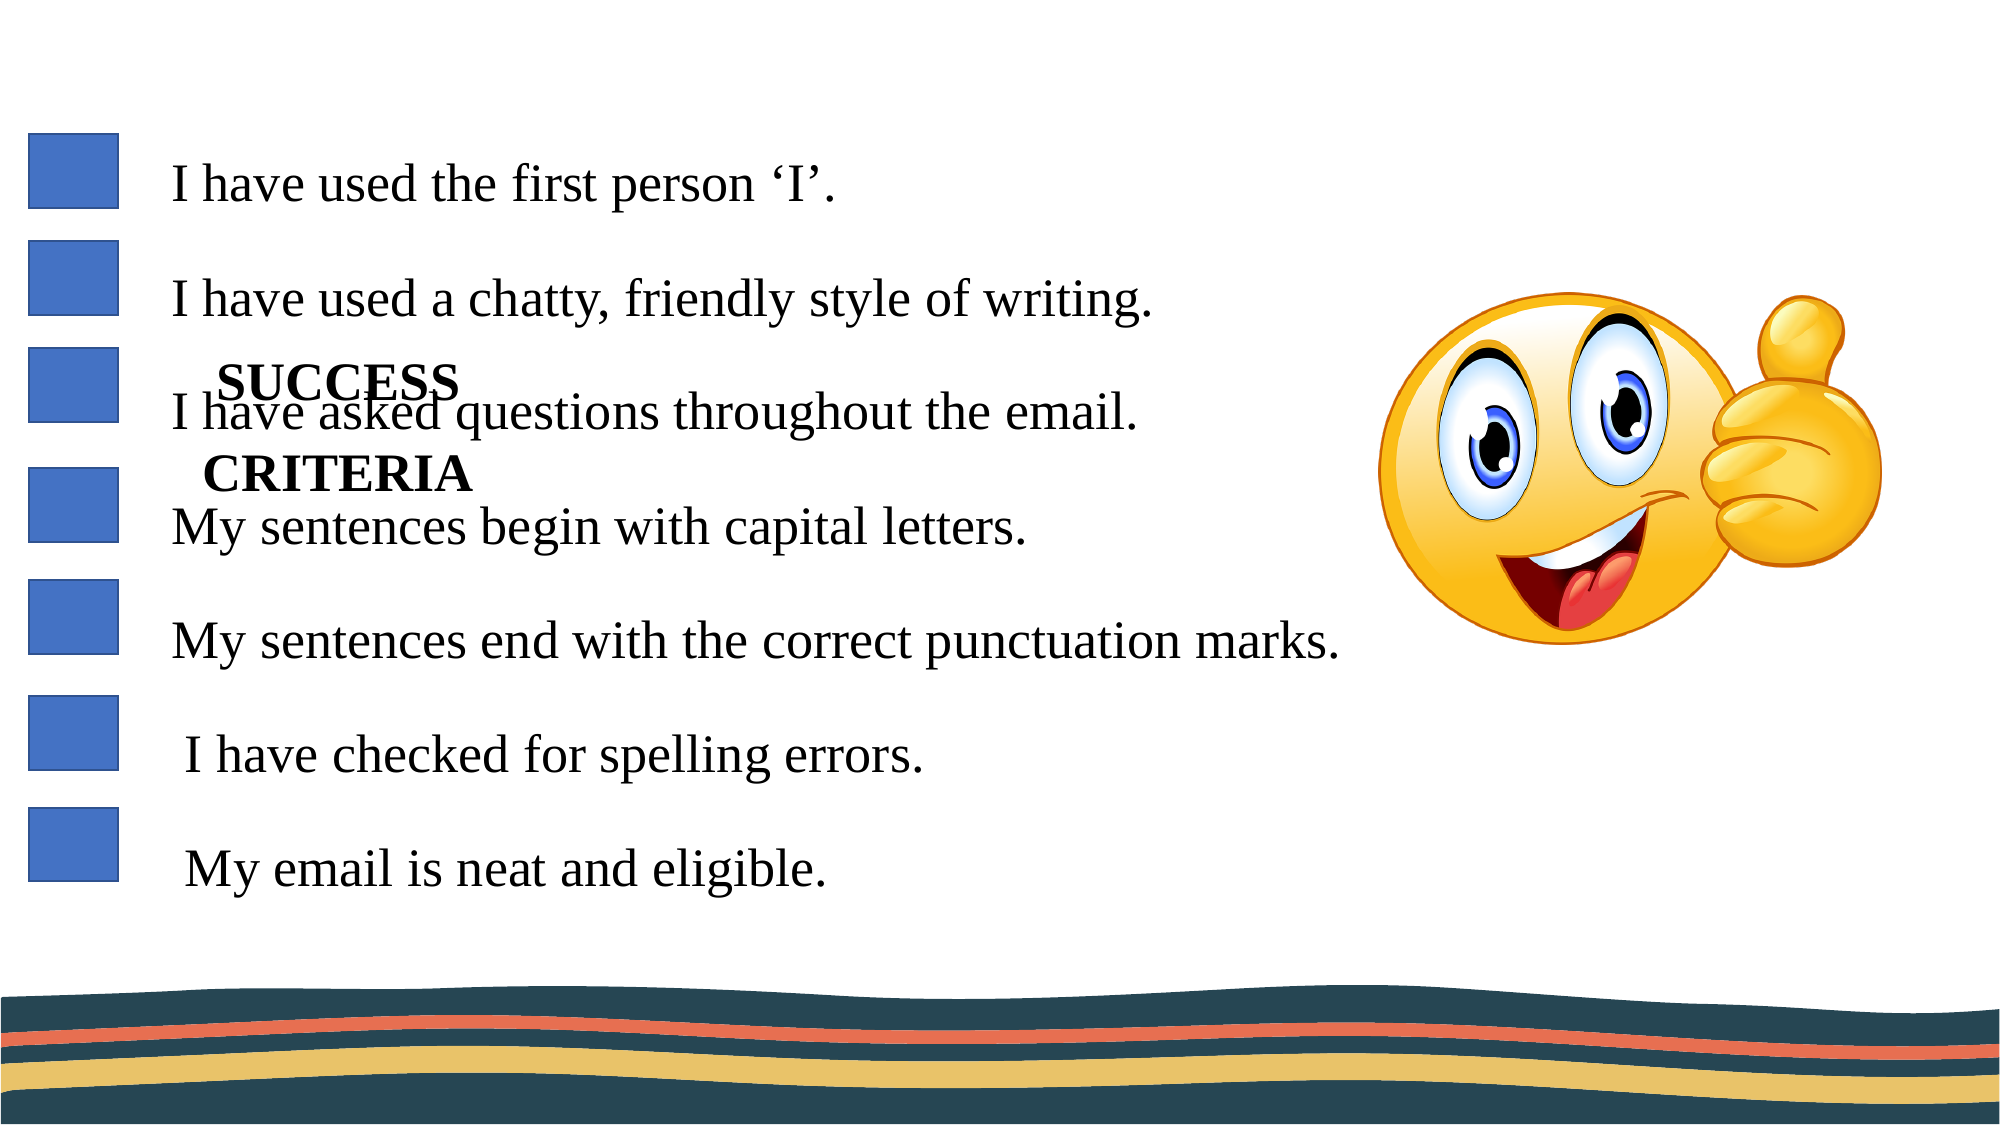

I have used the first person ‘I’.
 I have used a chatty, friendly style of writing.
 I have asked questions throughout the email.
 My sentences begin with capital letters.
 My sentences end with the correct punctuation marks.
 I have checked for spelling errors.
 My email is neat and eligible.
# SUCCESS CRITERIA